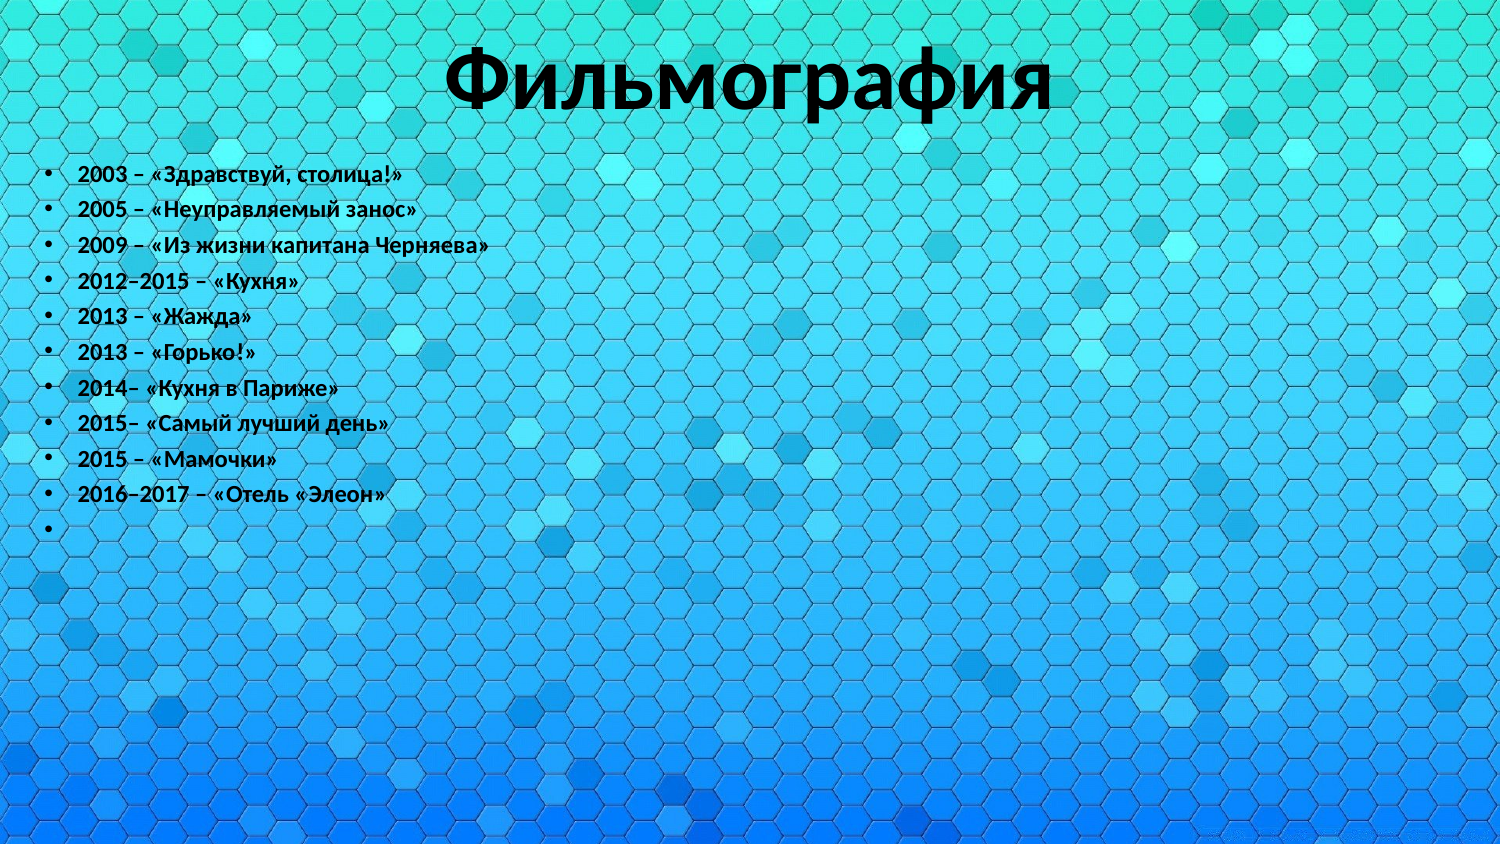

# Фильмография
2003 – «Здравствуй, столица!»
2005 – «Неуправляемый занос»
2009 – «Из жизни капитана Черняева»
2012–2015 – «Кухня»
2013 – «Жажда»
2013 – «Горько!»
2014– «Кухня в Париже»
2015– «Самый лучший день»
2015 – «Мамочки»
2016–2017 – «Отель «Элеон»